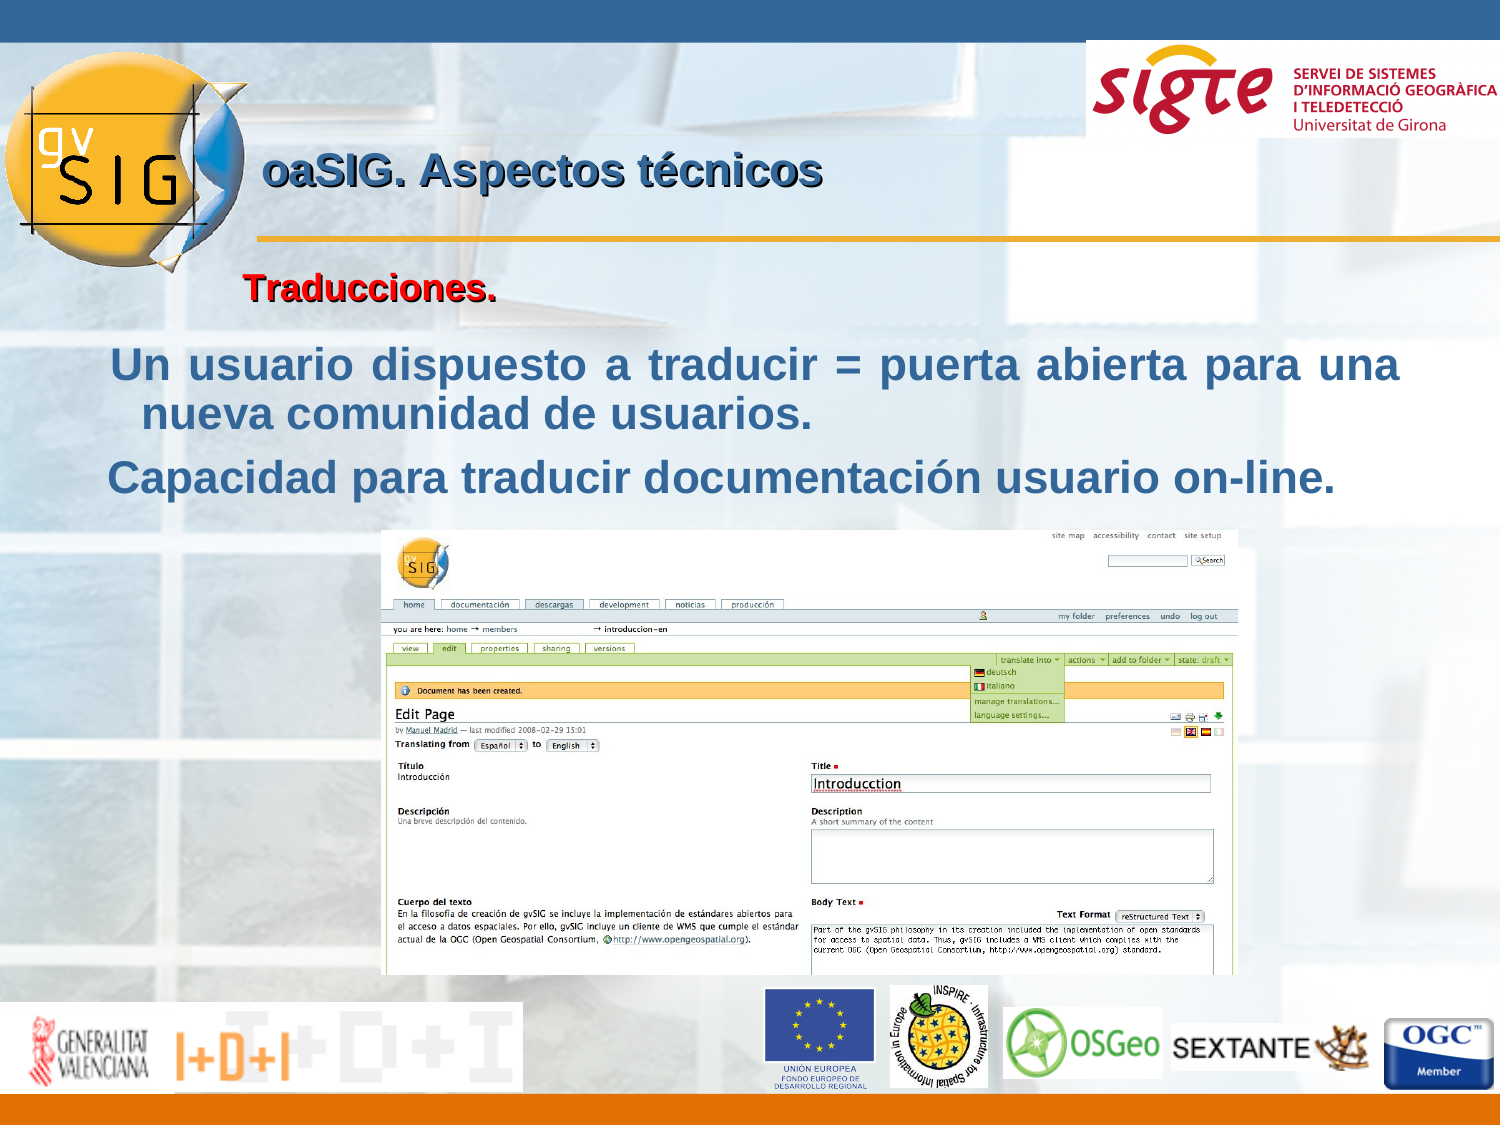

oaSIG. Aspectos técnicos
Traducciones.
# Un usuario dispuesto a traducir = puerta abierta para una nueva comunidad de usuarios.
 Capacidad para traducir documentación usuario on-line.